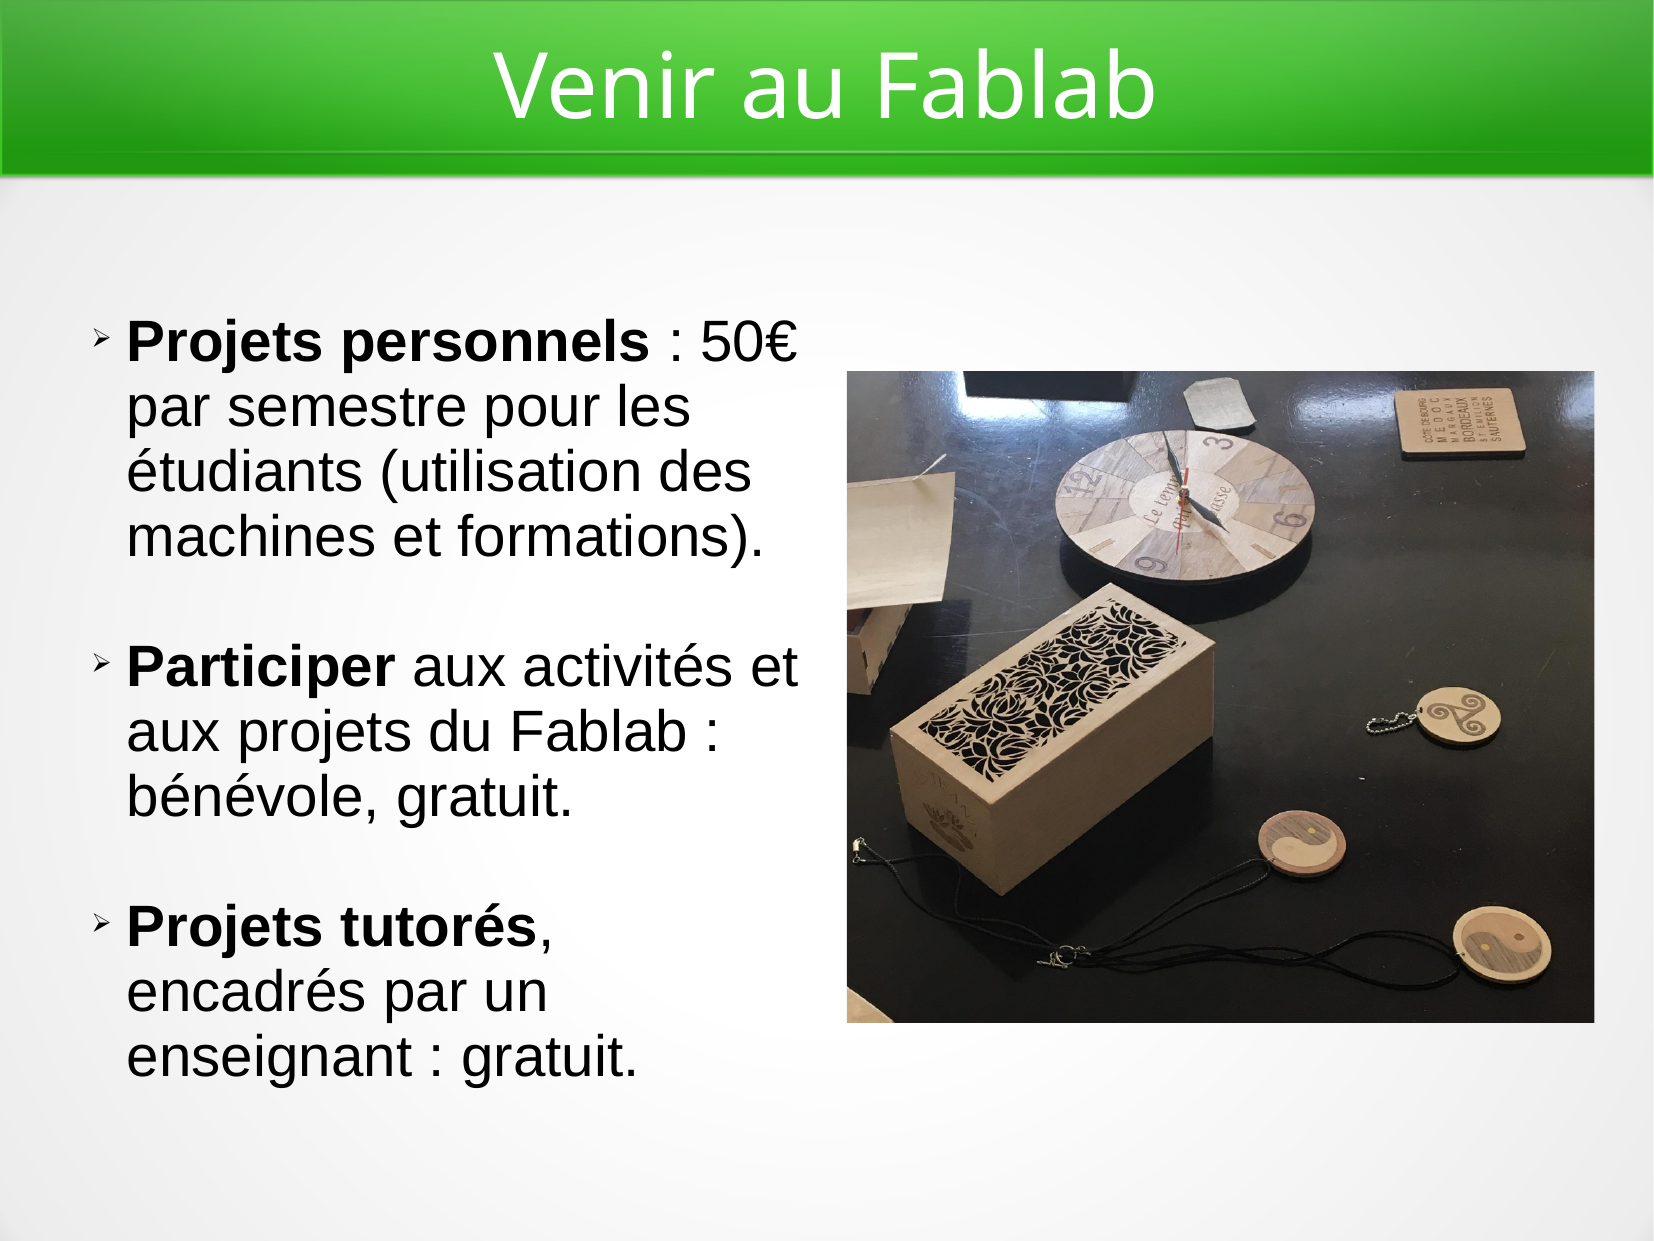

# Venir au Fablab
Projets personnels : 50€ par semestre pour les étudiants (utilisation des machines et formations).
Participer aux activités et aux projets du Fablab : bénévole, gratuit.
Projets tutorés, encadrés par un enseignant : gratuit.